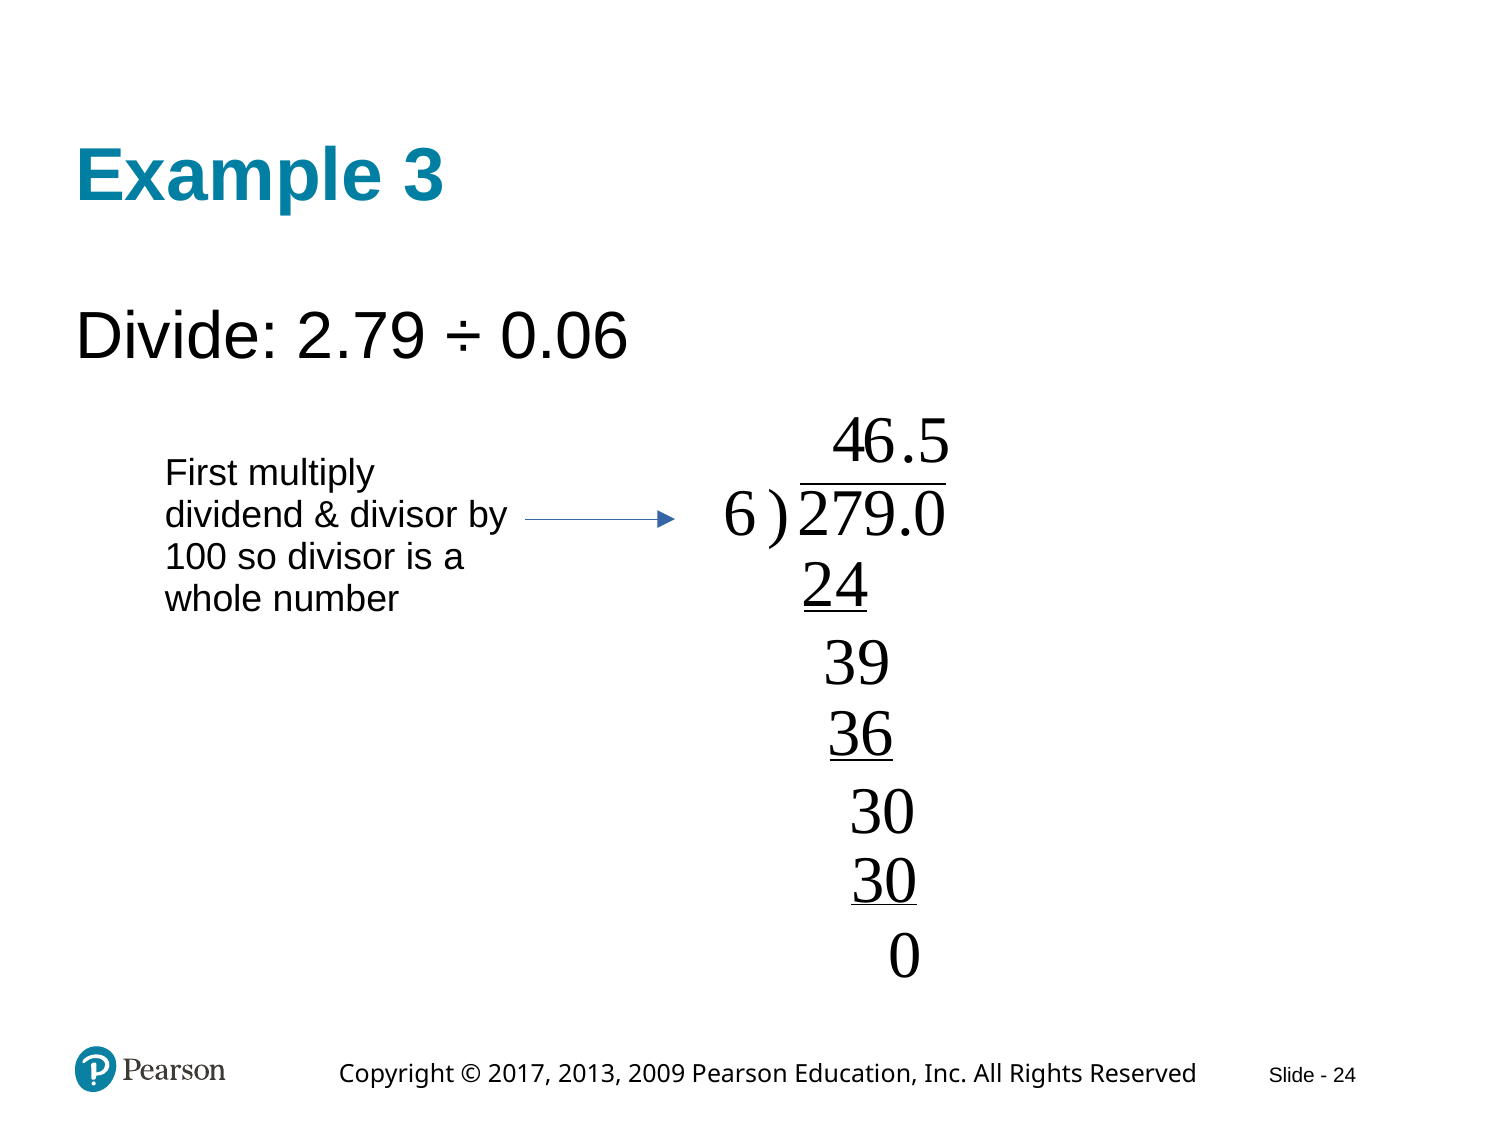

# Example 3
Divide: 2.79 ÷ 0.06
First multiply dividend & divisor by 100 so divisor is a whole number